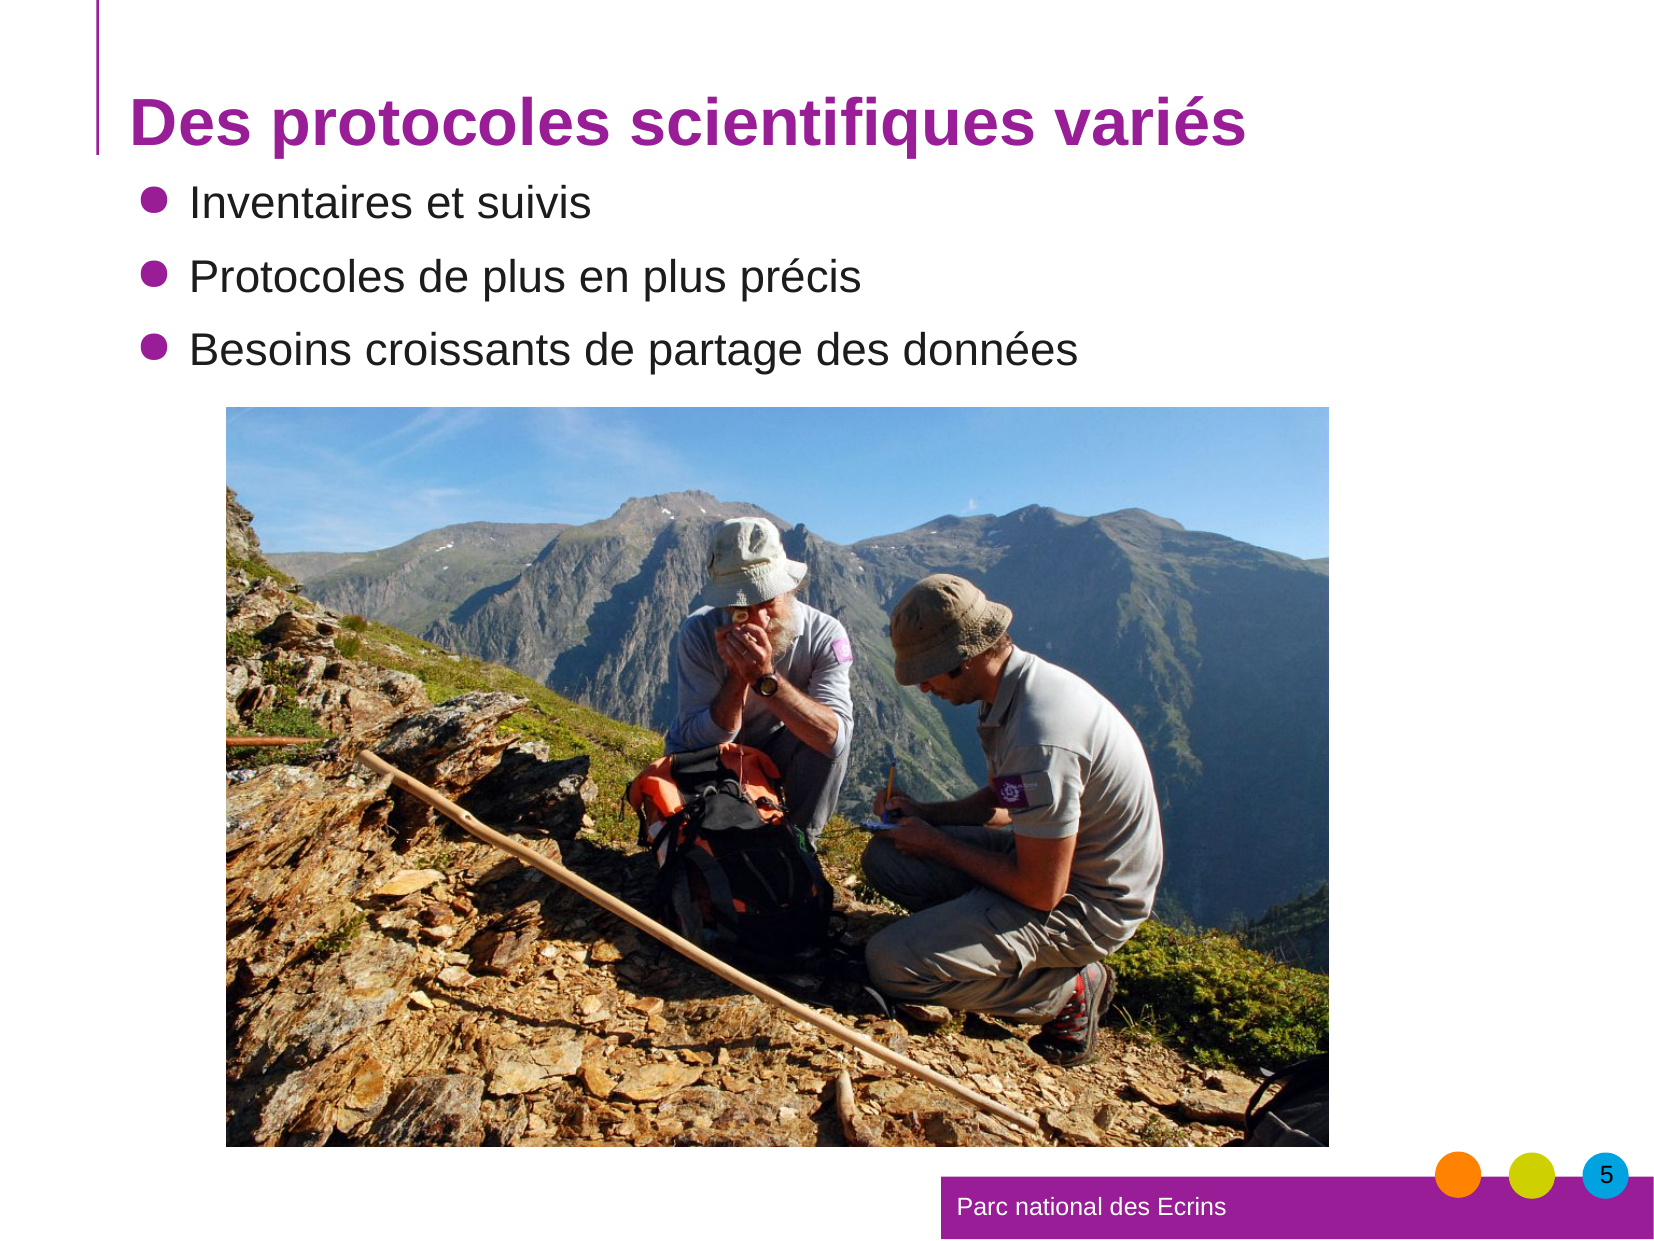

# Des protocoles scientifiques variés
Inventaires et suivis
Protocoles de plus en plus précis
Besoins croissants de partage des données